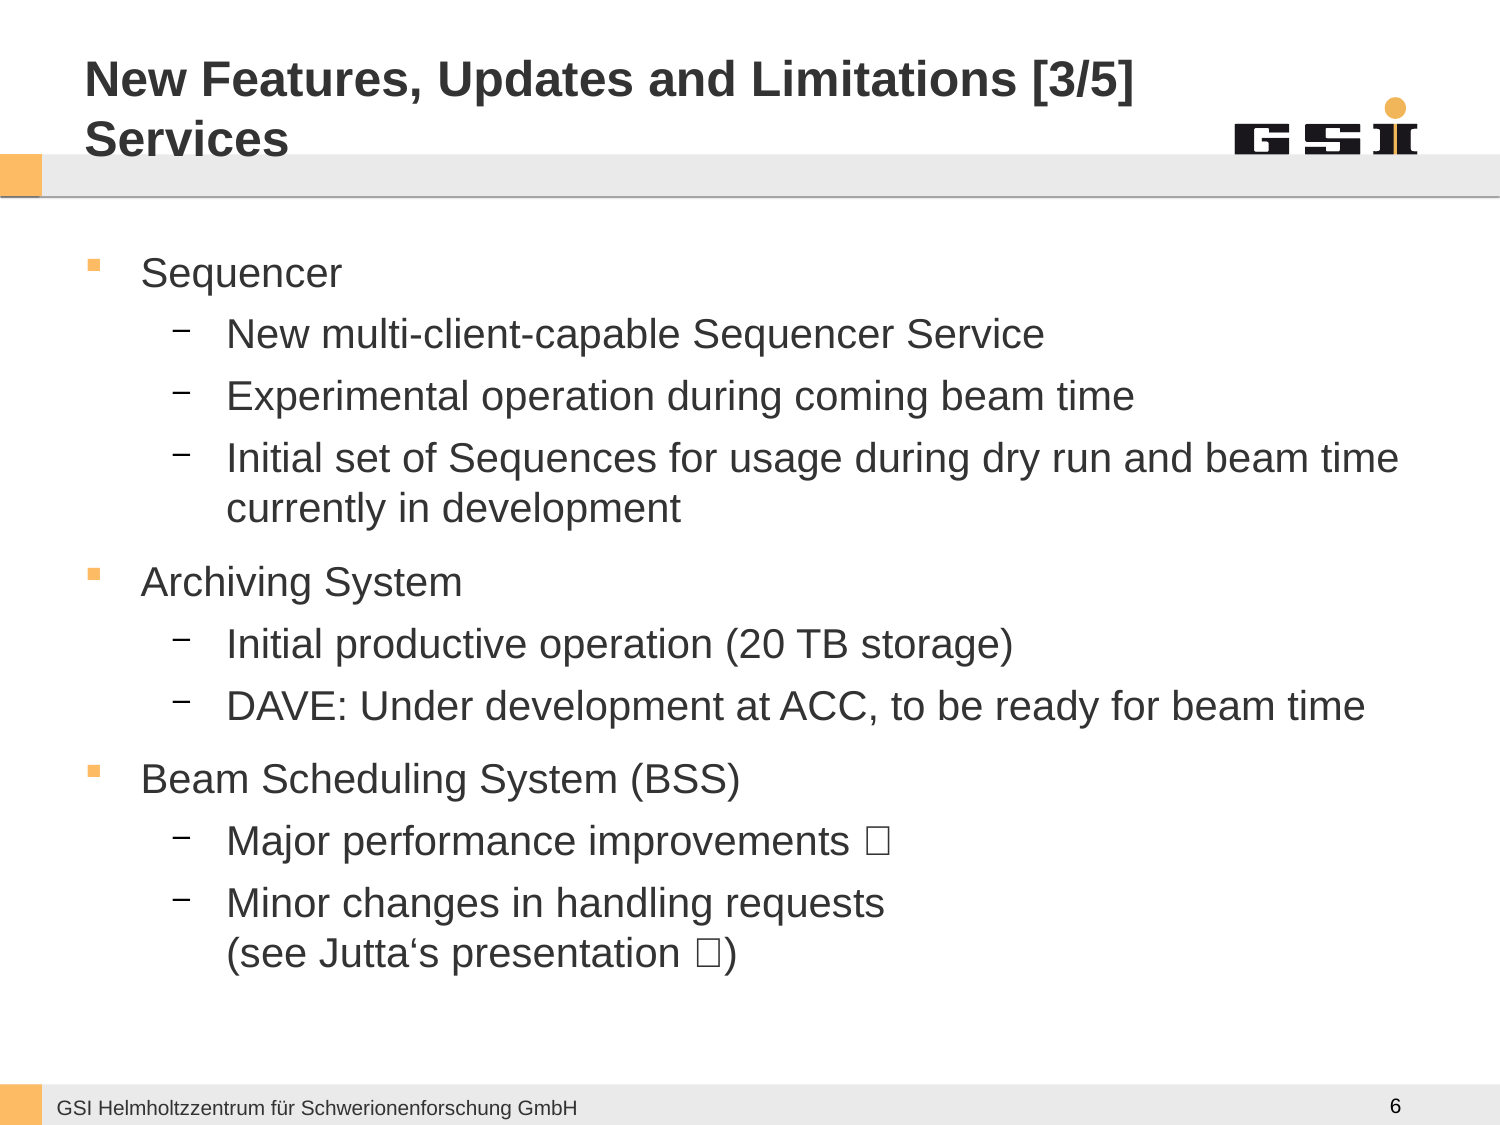

# New Features, Updates and Limitations [3/5] Services
Sequencer
New multi-client-capable Sequencer Service
Experimental operation during coming beam time
Initial set of Sequences for usage during dry run and beam time currently in development
Archiving System
Initial productive operation (20 TB storage)
DAVE: Under development at ACC, to be ready for beam time
Beam Scheduling System (BSS)
Major performance improvements 🔗
Minor changes in handling requests
(see Jutta‘s presentation 🔗)